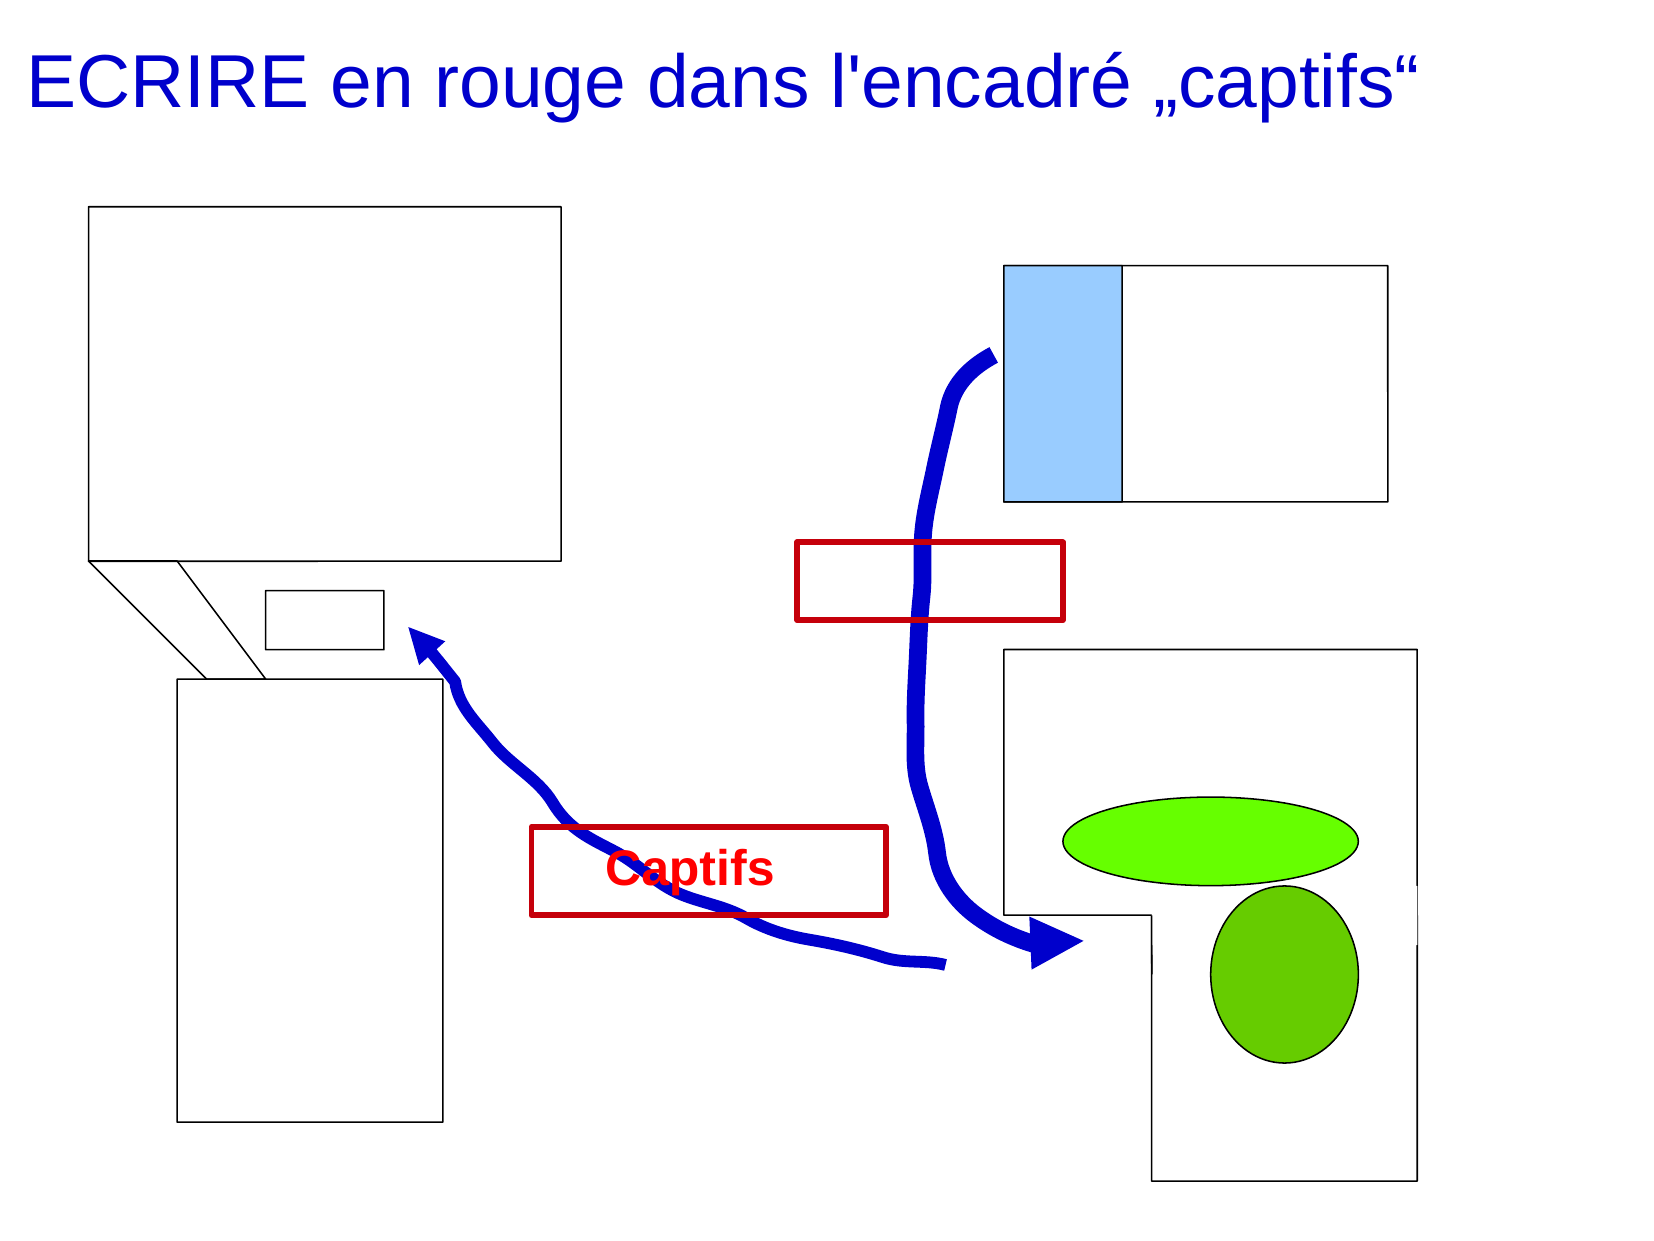

ECRIRE en rouge dans l'encadré „captifs“
 Captifs